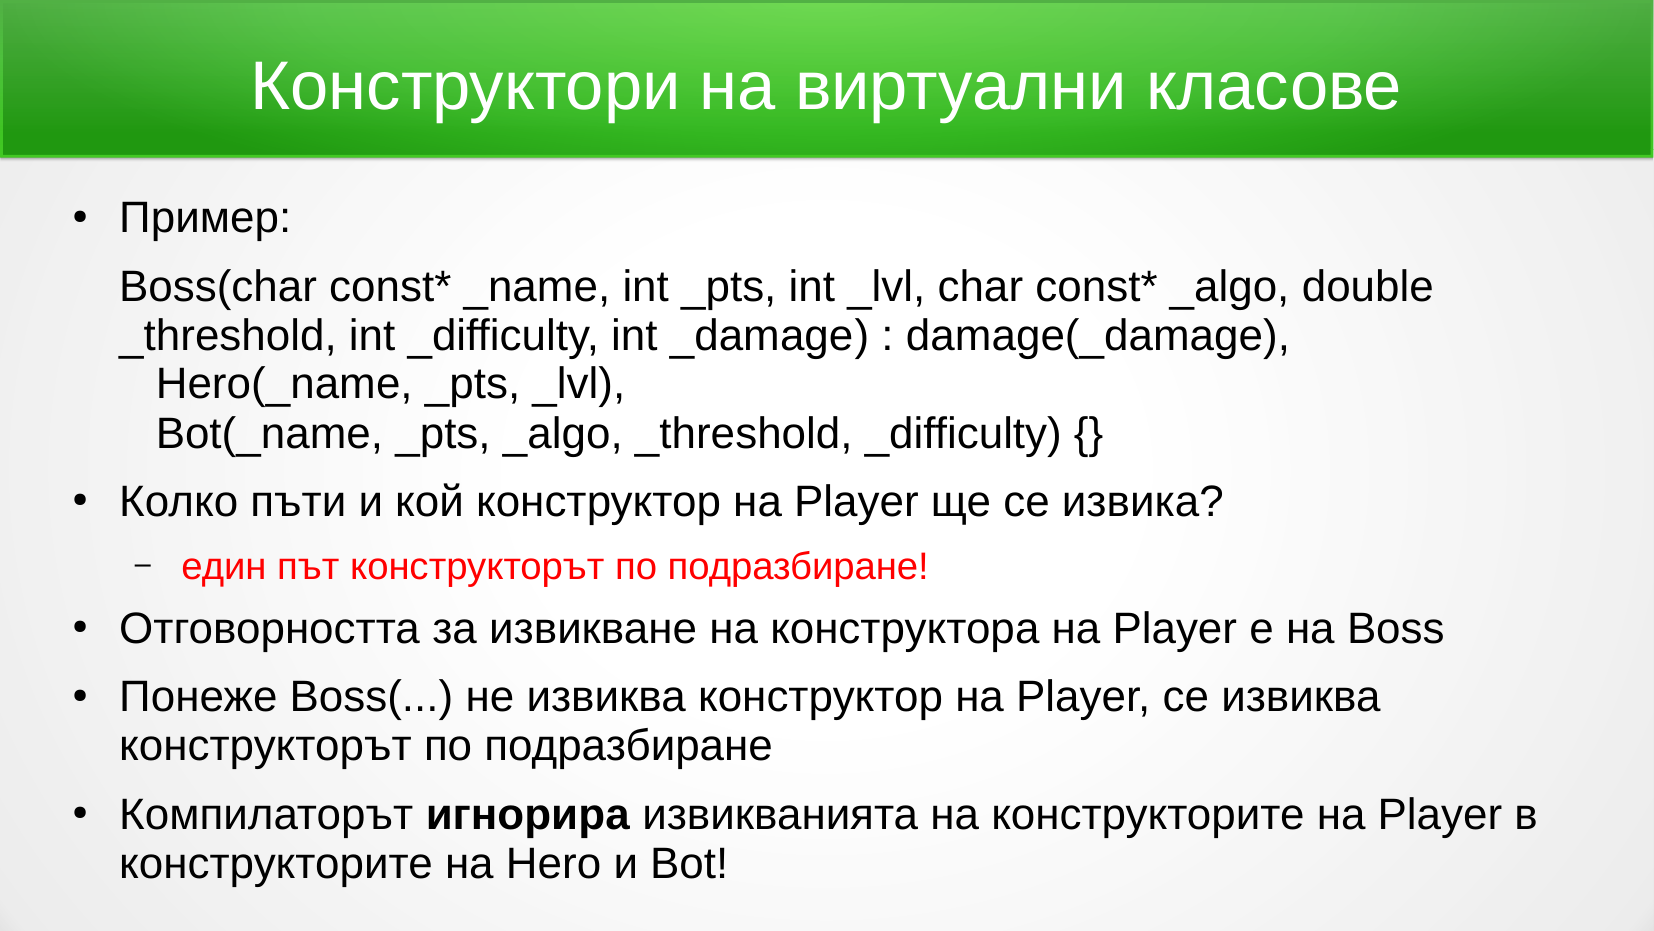

# Конструктори на виртуални класове
Пример:
Boss(char const* _name, int _pts, int _lvl, char const* _algo, double _threshold, int _difficulty, int _damage) : damage(_damage),
 Hero(_name, _pts, _lvl),
 Bot(_name, _pts, _algo, _threshold, _difficulty) {}
Колко пъти и кой конструктор на Player ще се извика?
един път конструкторът по подразбиране!
Отговорността за извикване на конструктора на Player е на Boss
Понеже Boss(...) не извиква конструктор на Player, се извиква конструкторът по подразбиране
Компилаторът игнорира извикванията на конструкторите на Player в конструкторите на Hero и Bot!